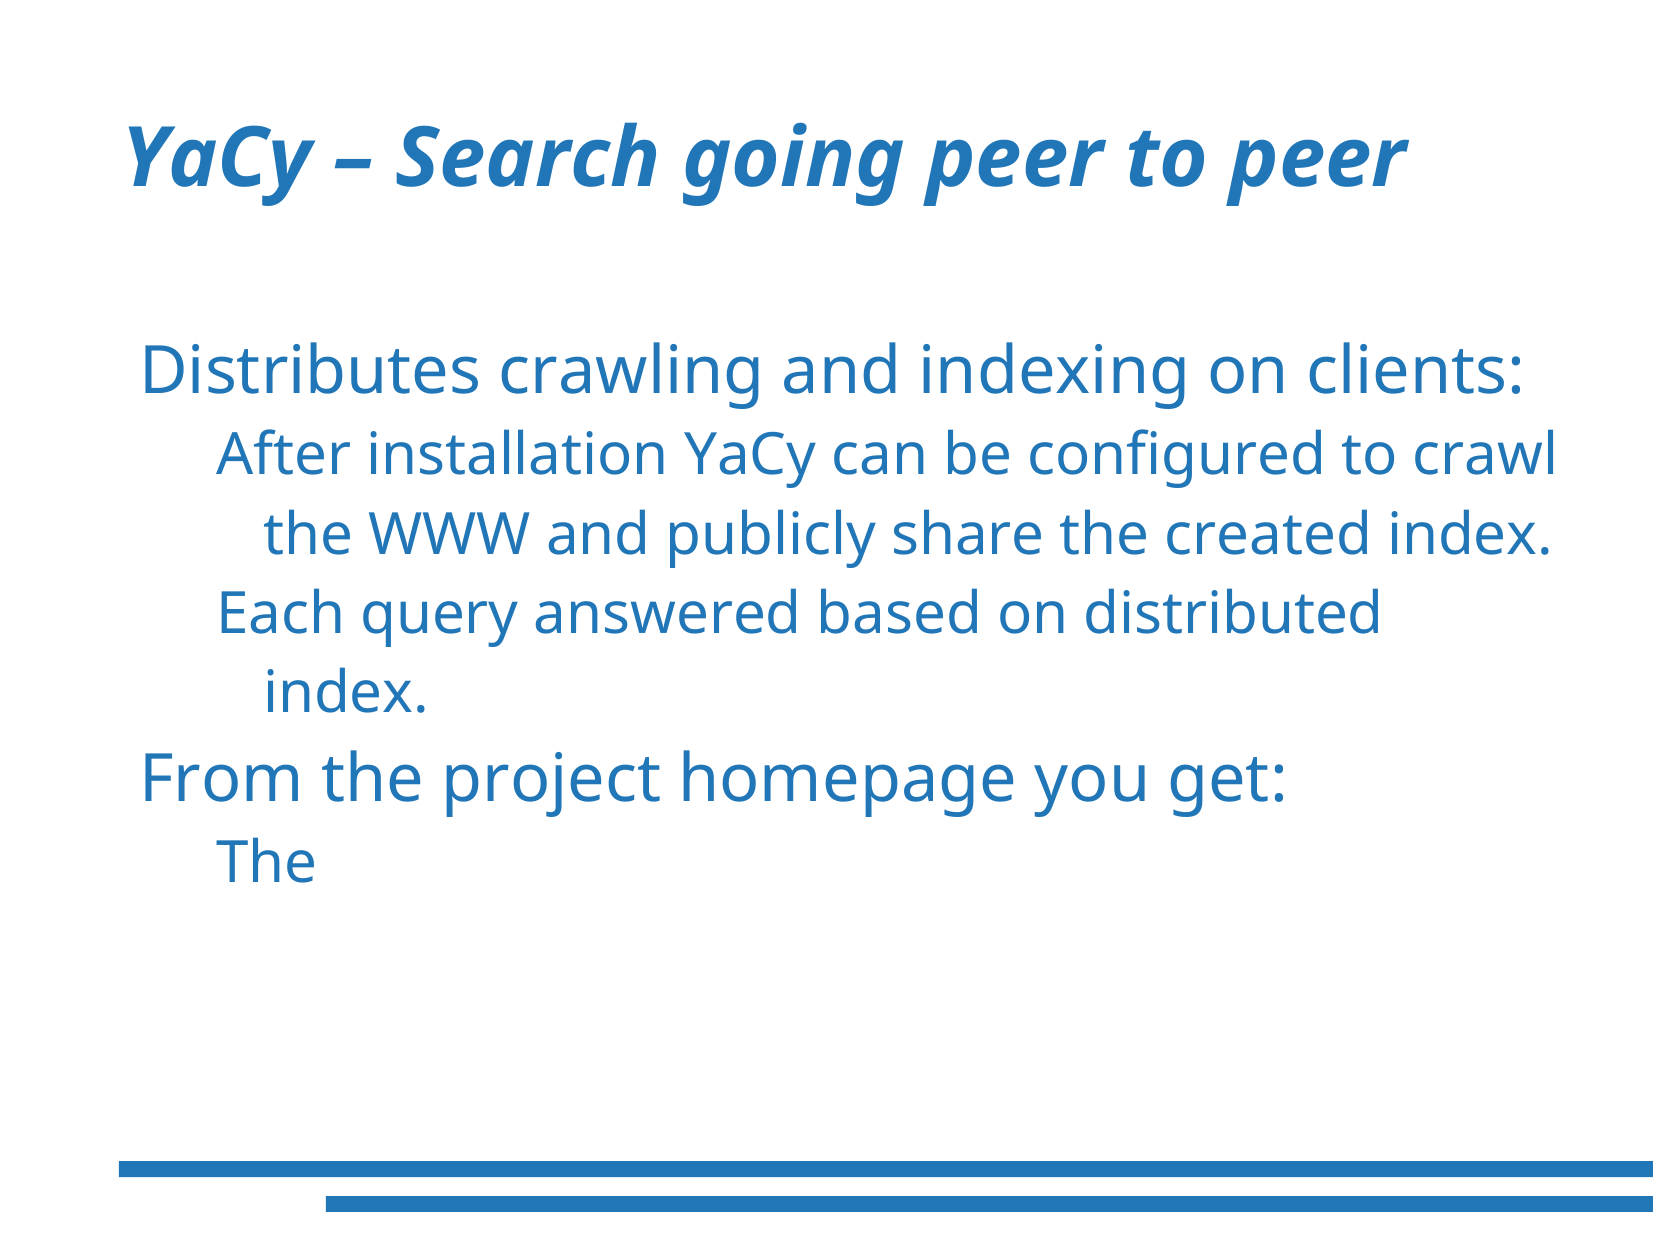

# YaCy – Search going peer to peer
Distributes crawling and indexing on clients:
After installation YaCy can be configured to crawl the WWW and publicly share the created index.
Each query answered based on distributed index.
From the project homepage you get:
The